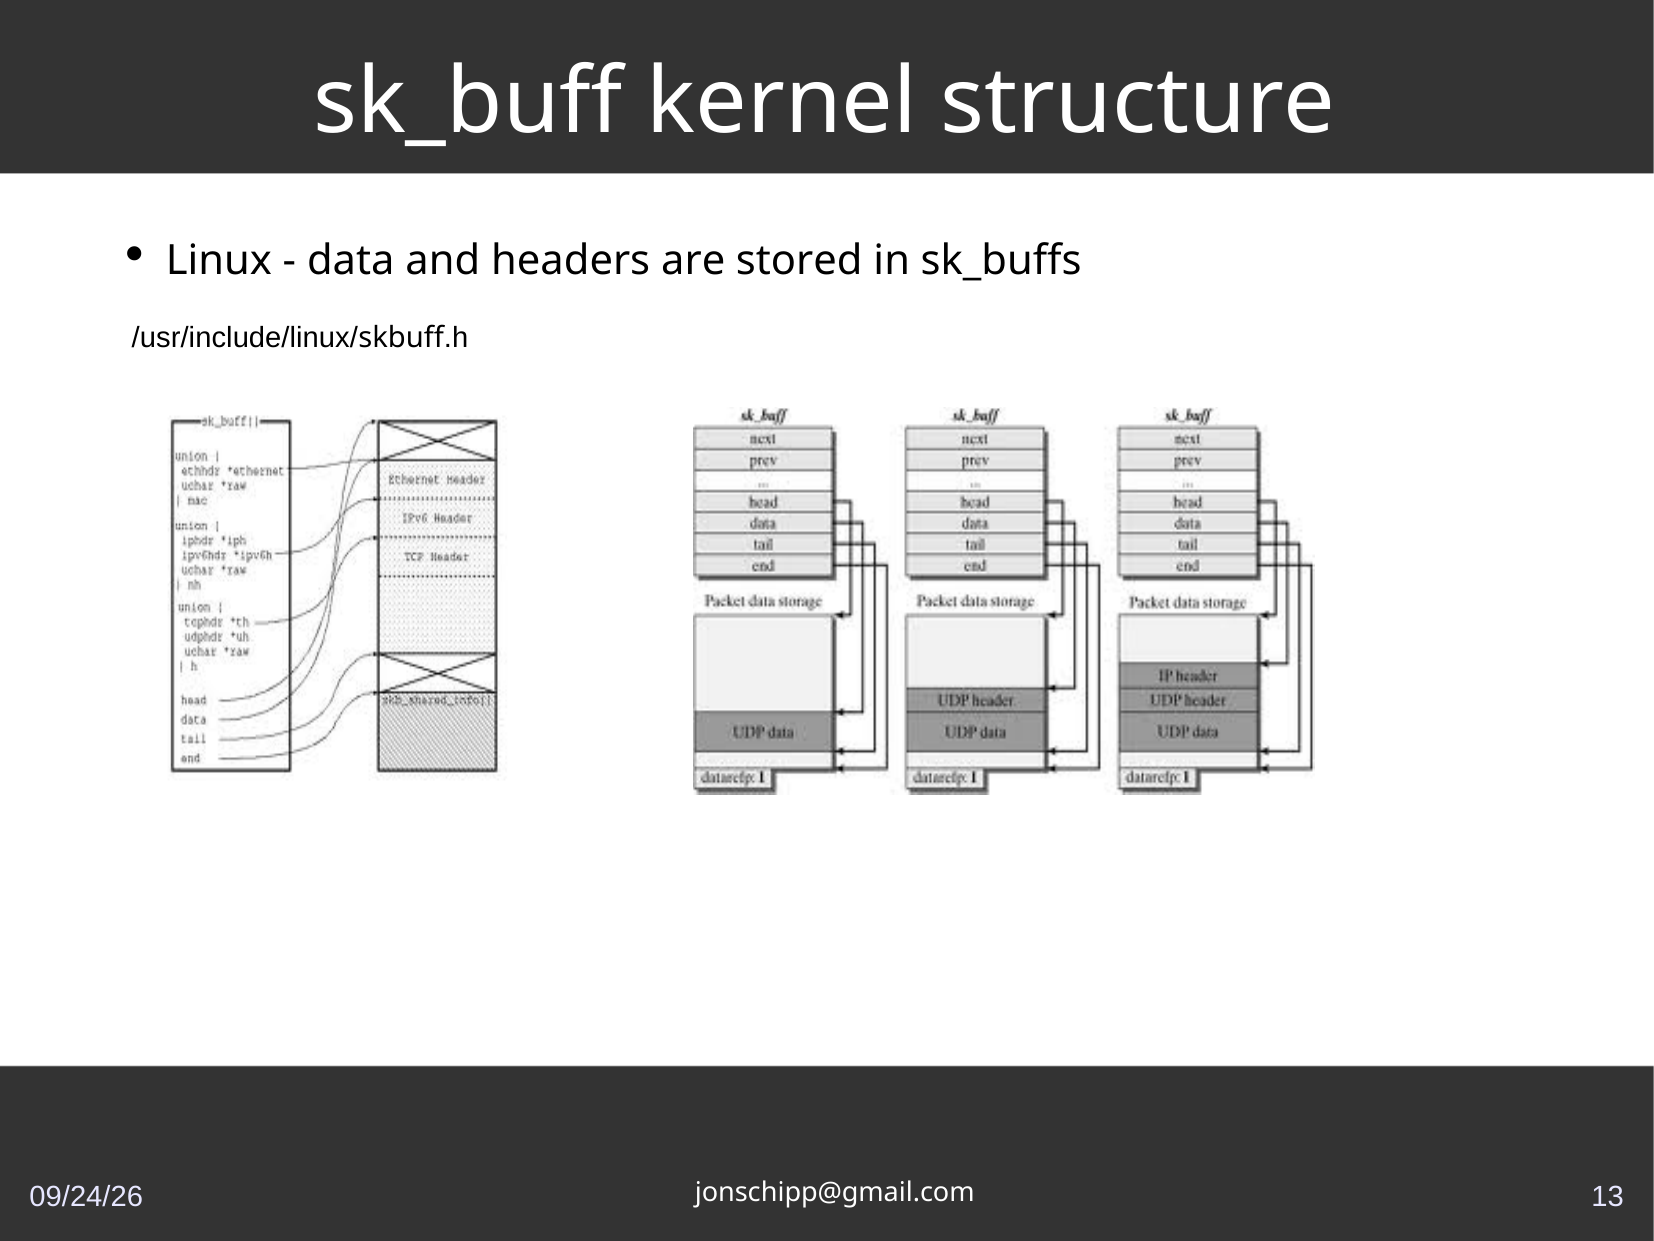

sk_buff kernel structure
 Linux - data and headers are stored in sk_buffs
/usr/include/linux/skbuff.h
jonschipp@gmail.com